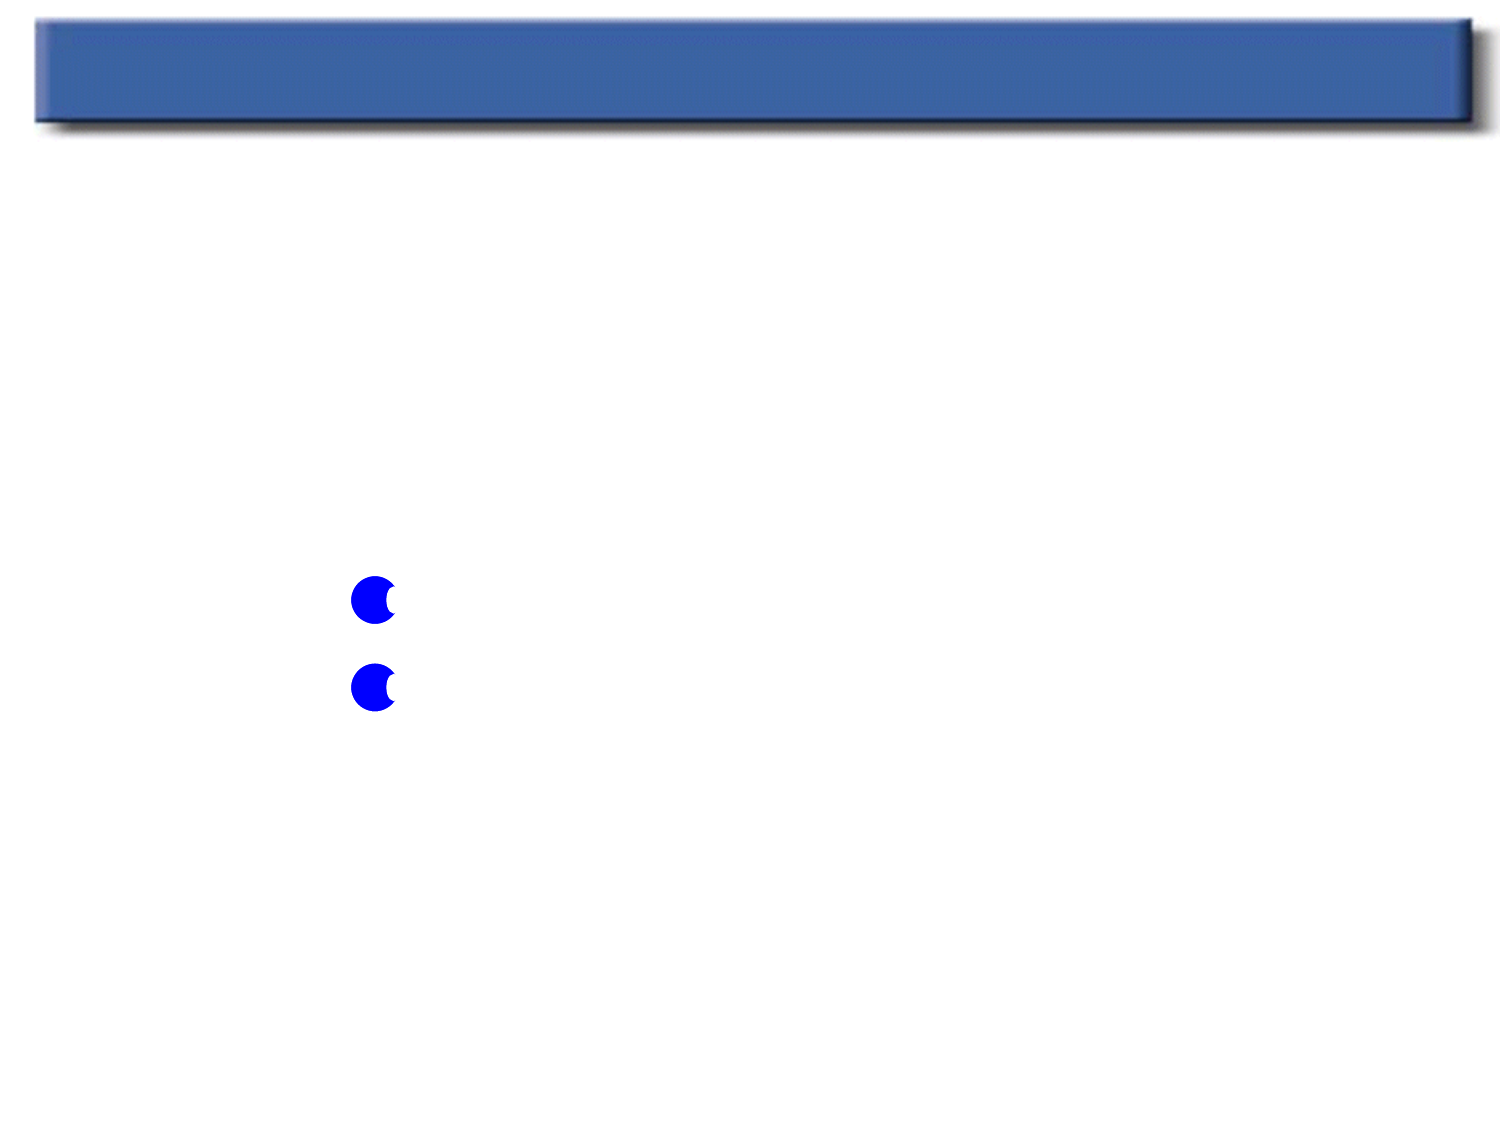

# Screen Parallax
Display Screen
Positive Parallax
Eye
Negative Parallax